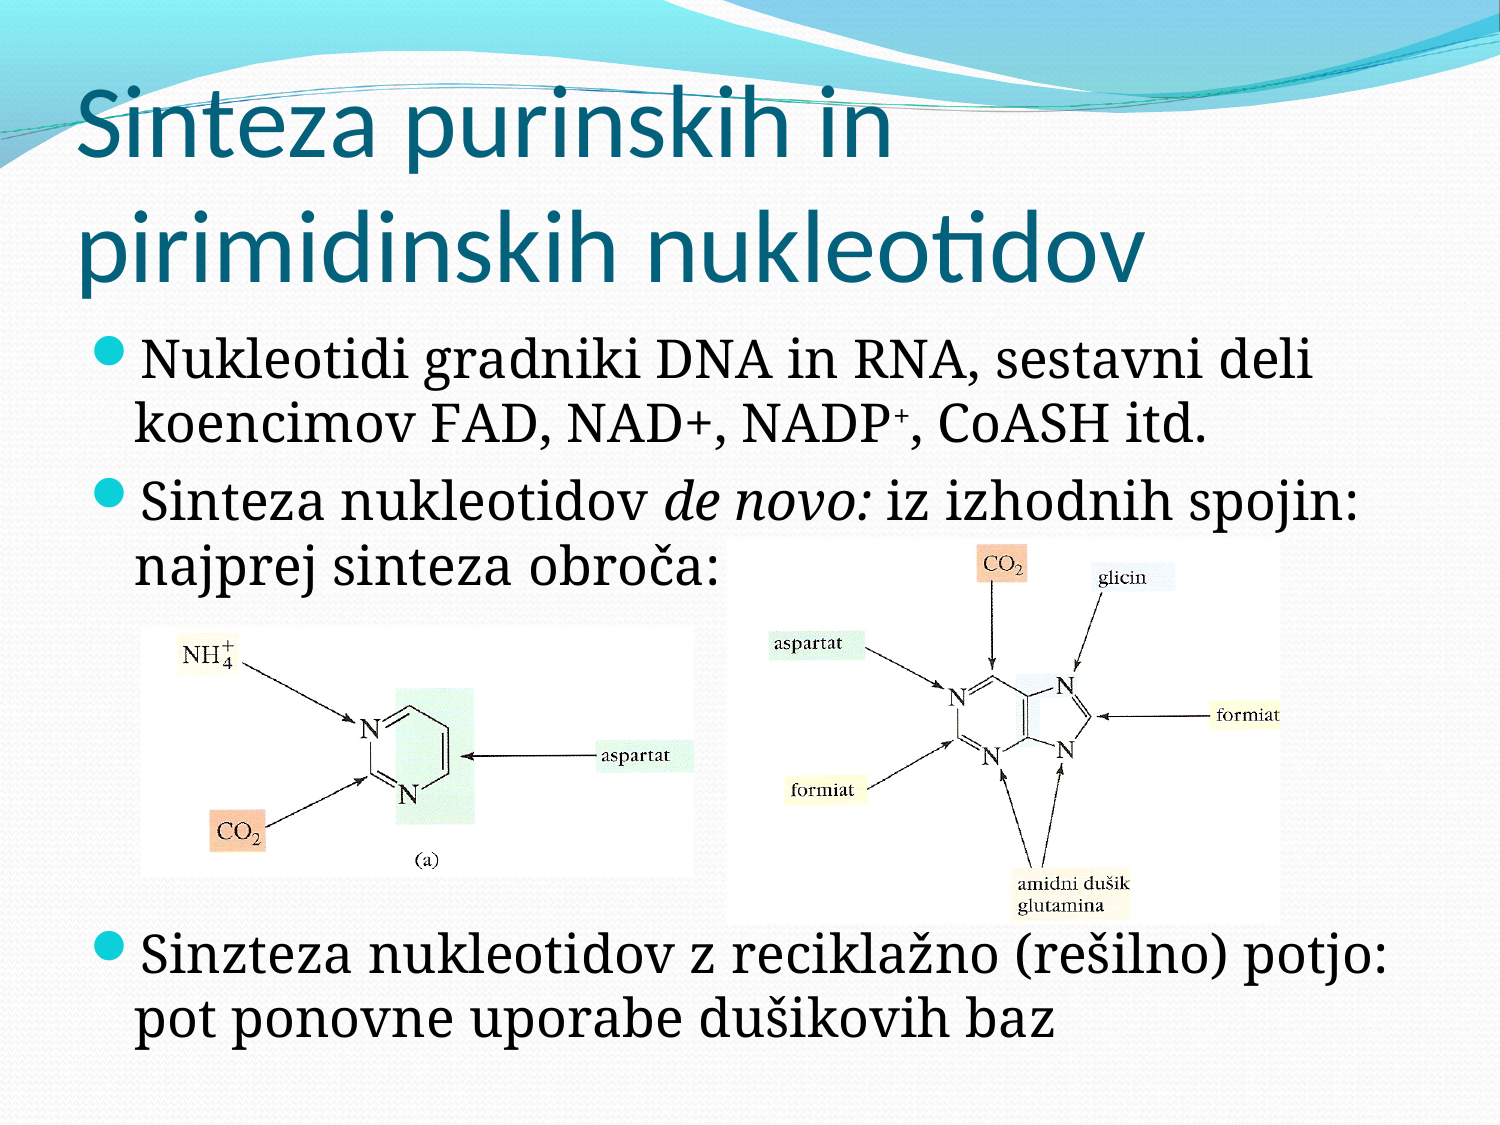

# Sinteza purinskih in pirimidinskih nukleotidov
Nukleotidi gradniki DNA in RNA, sestavni deli koencimov FAD, NAD+, NADP+, CoASH itd.
Sinteza nukleotidov de novo: iz izhodnih spojin: najprej sinteza obroča:
Sinzteza nukleotidov z reciklažno (rešilno) potjo: pot ponovne uporabe dušikovih baz